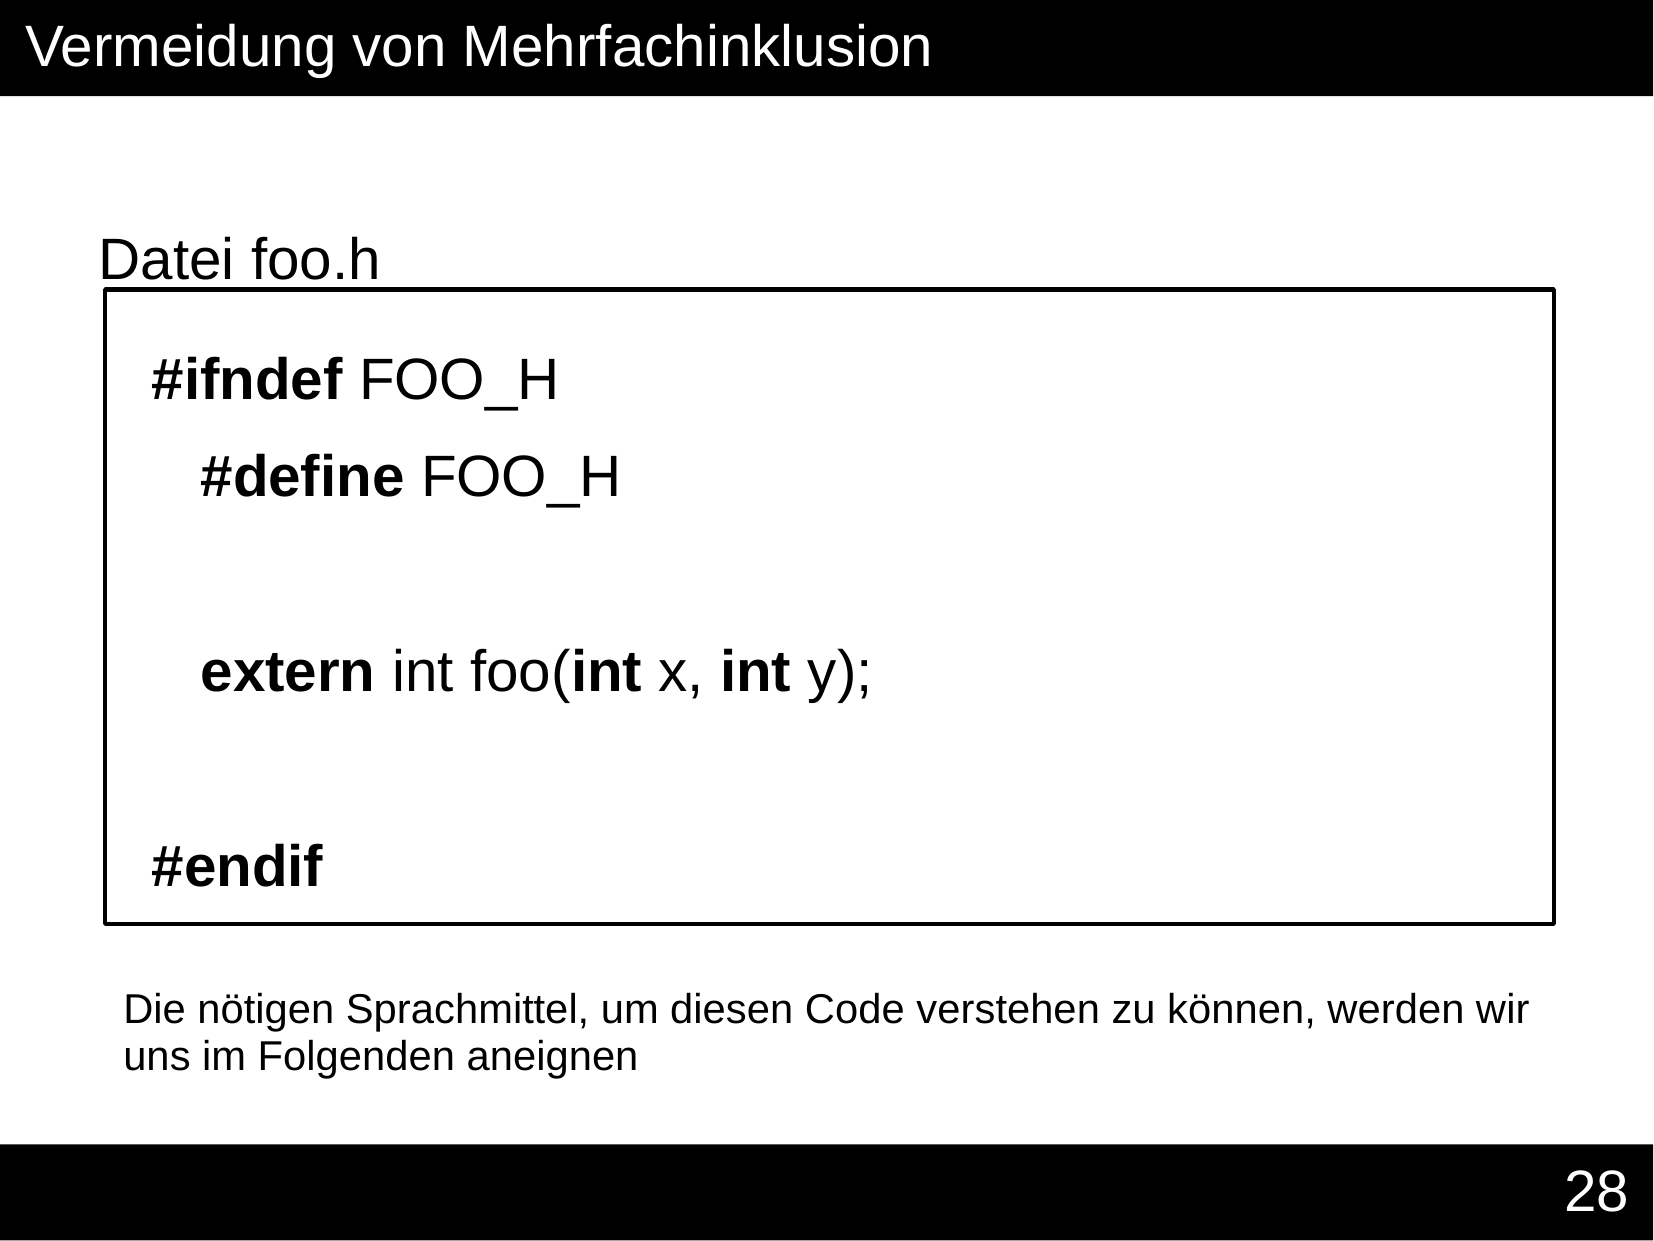

Vermeidung von Mehrfachinklusion
Datei foo.h
#ifndef FOO_H
 #define FOO_H
 extern int foo(int x, int y);
#endif
Die nötigen Sprachmittel, um diesen Code verstehen zu können, werden wir
uns im Folgenden aneignen
28